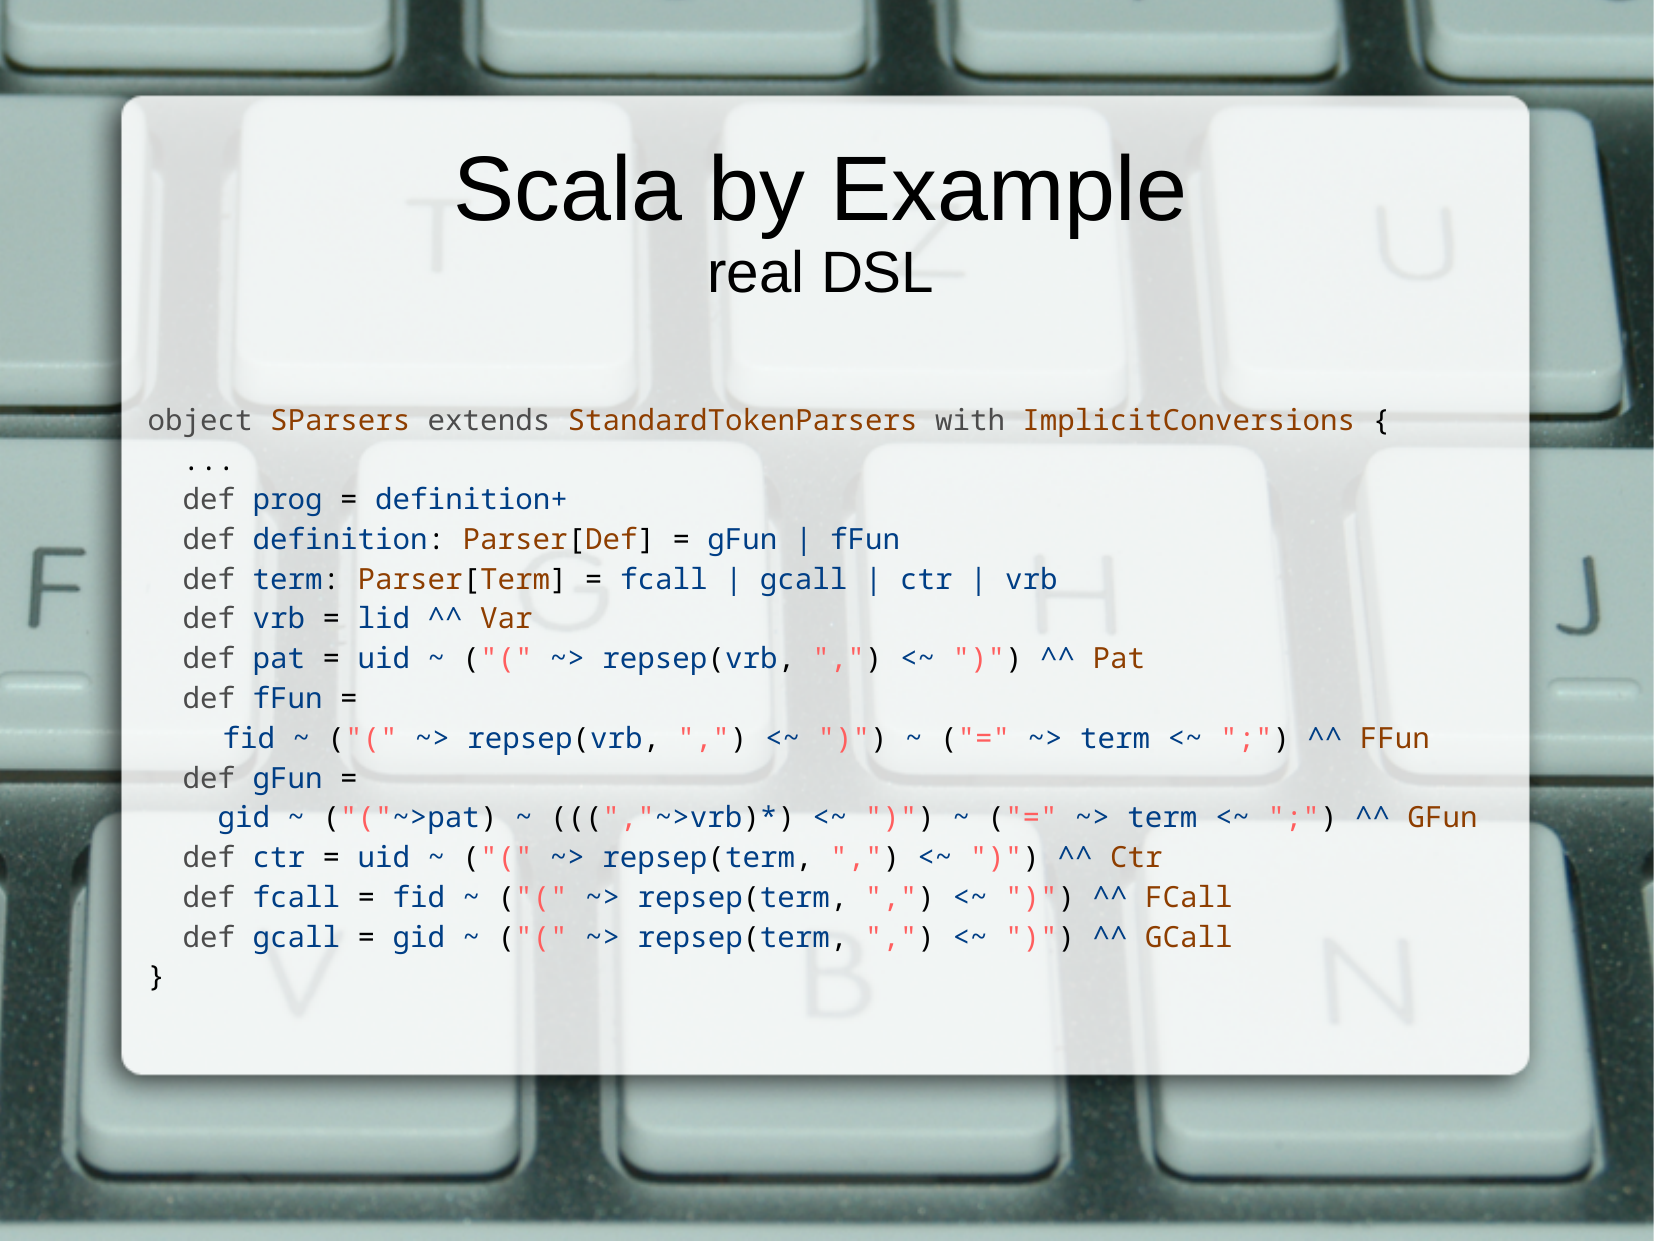

# Scala by Example real DSL
object SParsers extends StandardTokenParsers with ImplicitConversions {
 ...
 def prog = definition+
 def definition: Parser[Def] = gFun | fFun
 def term: Parser[Term] = fcall | gcall | ctr | vrb
 def vrb = lid ^^ Var
 def pat = uid ~ ("(" ~> repsep(vrb, ",") <~ ")") ^^ Pat
 def fFun =
	fid ~ ("(" ~> repsep(vrb, ",") <~ ")") ~ ("=" ~> term <~ ";") ^^ FFun
 def gFun =
 gid ~ ("("~>pat) ~ (((","~>vrb)*) <~ ")") ~ ("=" ~> term <~ ";") ^^ GFun
 def ctr = uid ~ ("(" ~> repsep(term, ",") <~ ")") ^^ Ctr
 def fcall = fid ~ ("(" ~> repsep(term, ",") <~ ")") ^^ FCall
 def gcall = gid ~ ("(" ~> repsep(term, ",") <~ ")") ^^ GCall
}